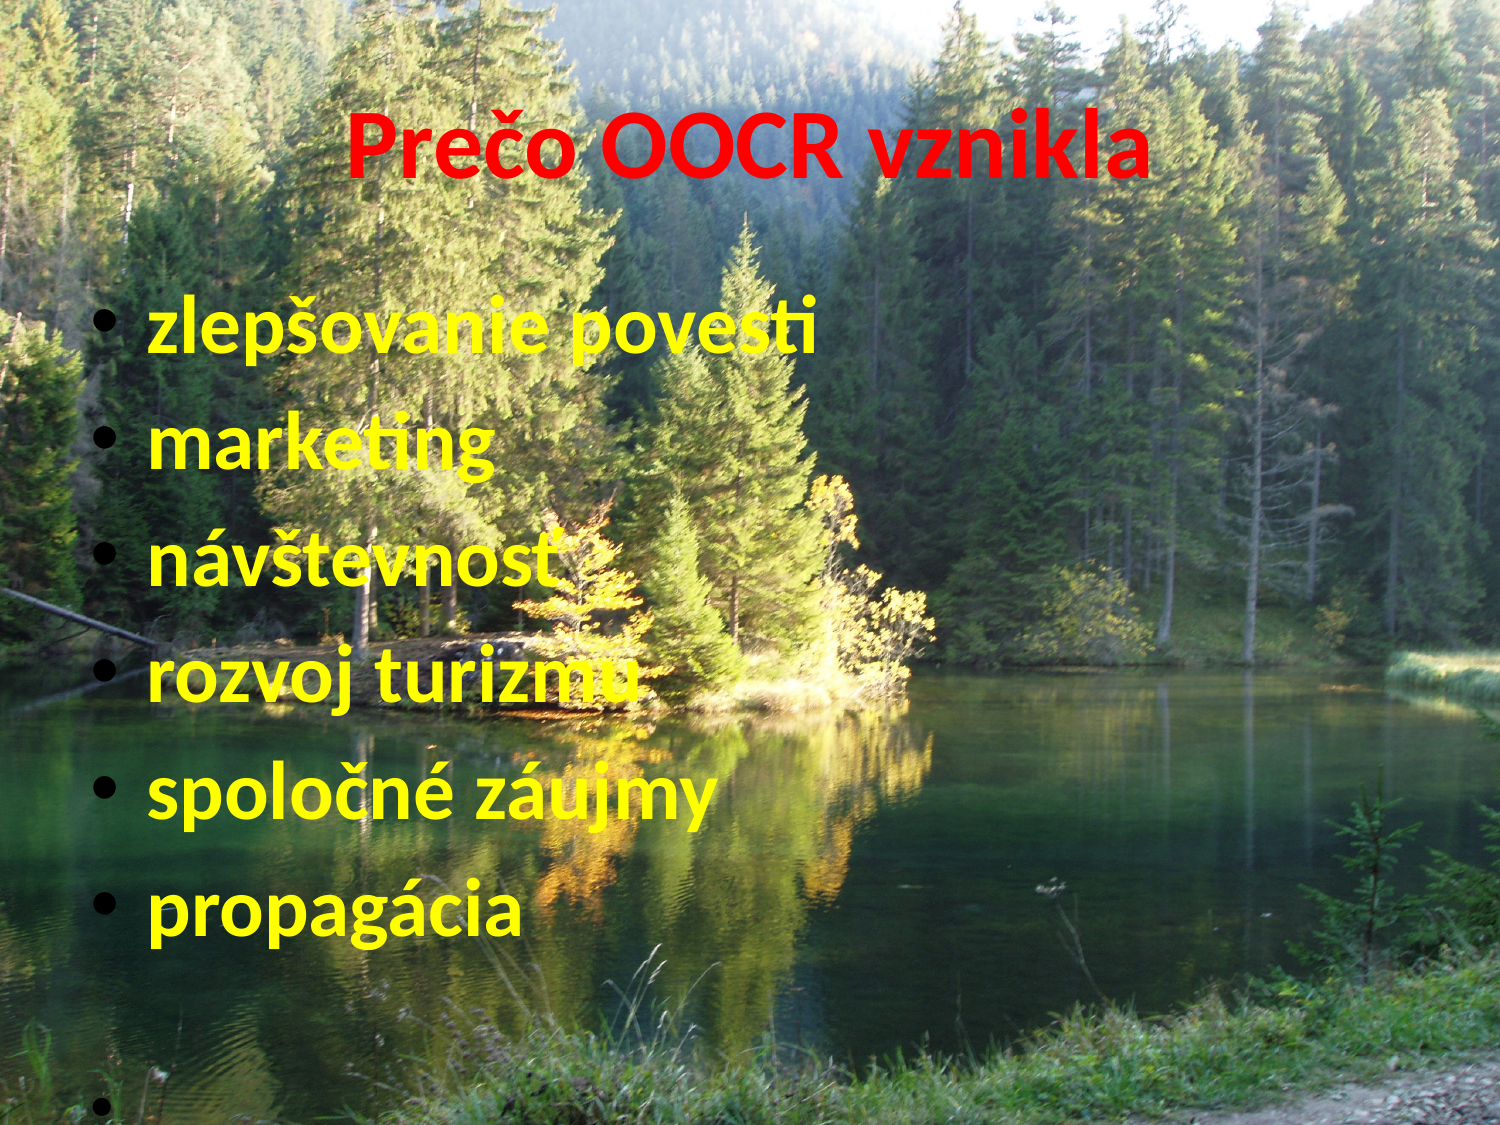

# Prečo OOCR vznikla
zlepšovanie povesti
marketing
návštevnosť
rozvoj turizmu
spoločné záujmy
propagácia